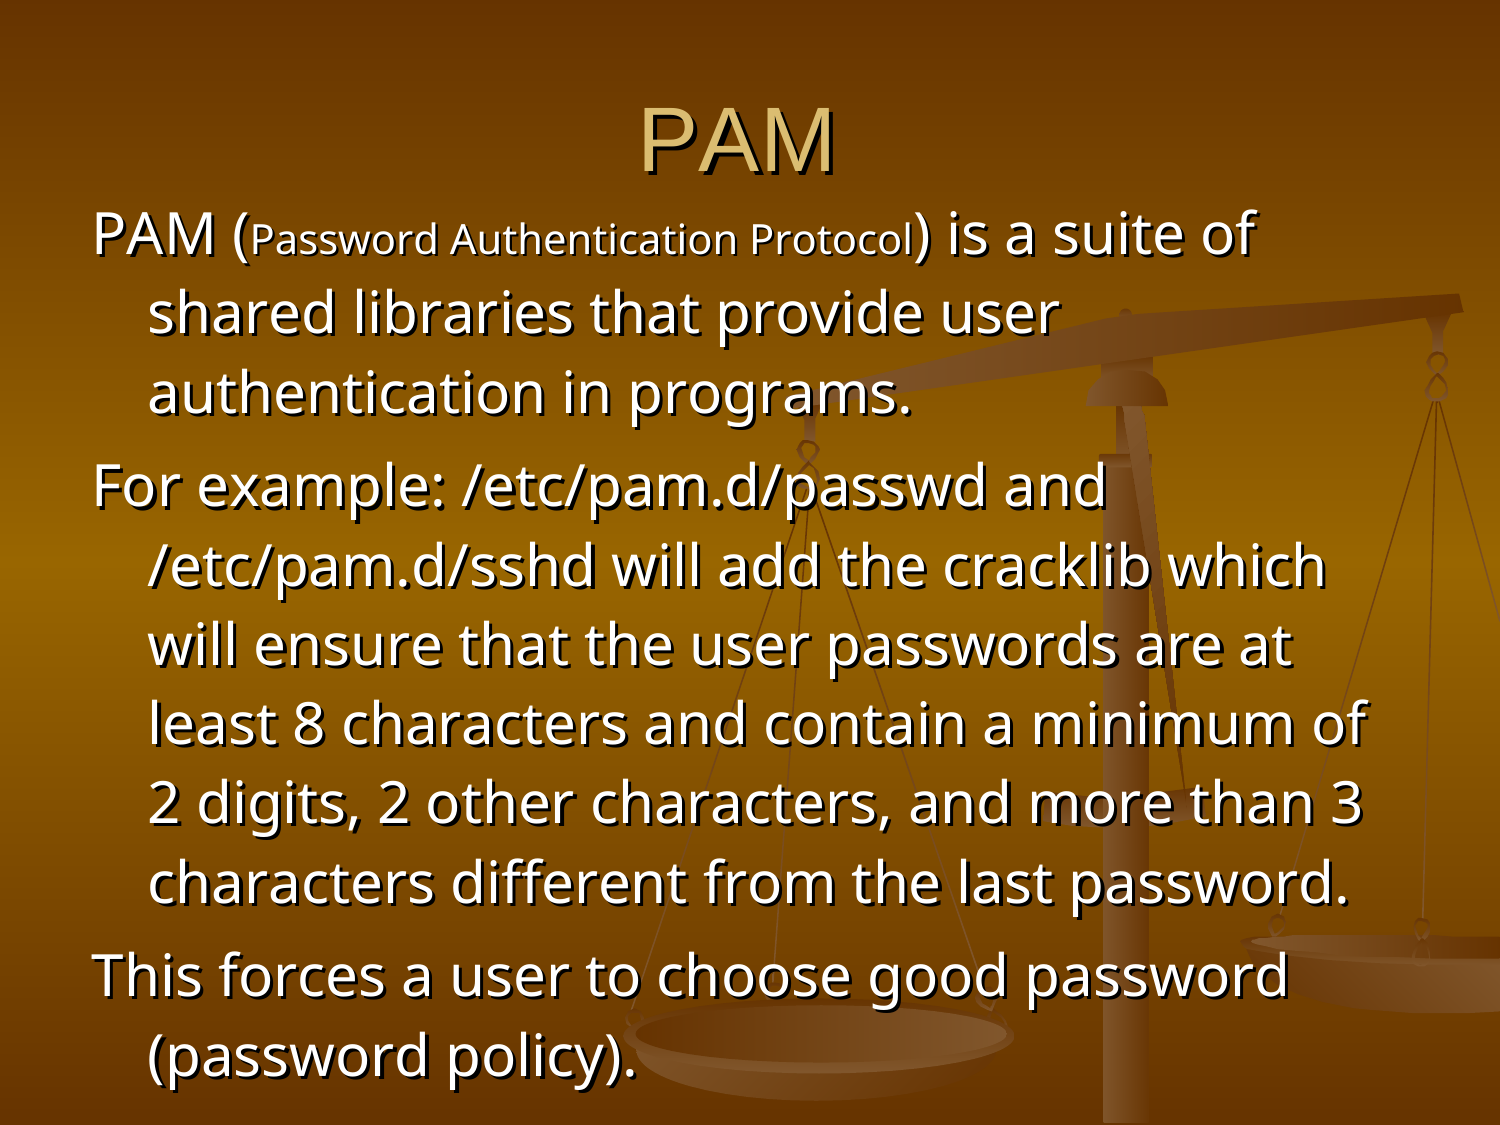

# PAM
PAM (Password Authentication Protocol) is a suite of shared libraries that provide user authentication in programs.
For example: /etc/pam.d/passwd and /etc/pam.d/sshd will add the cracklib which will ensure that the user passwords are at least 8 characters and contain a minimum of 2 digits, 2 other characters, and more than 3 characters different from the last password.
This forces a user to choose good password (password policy).